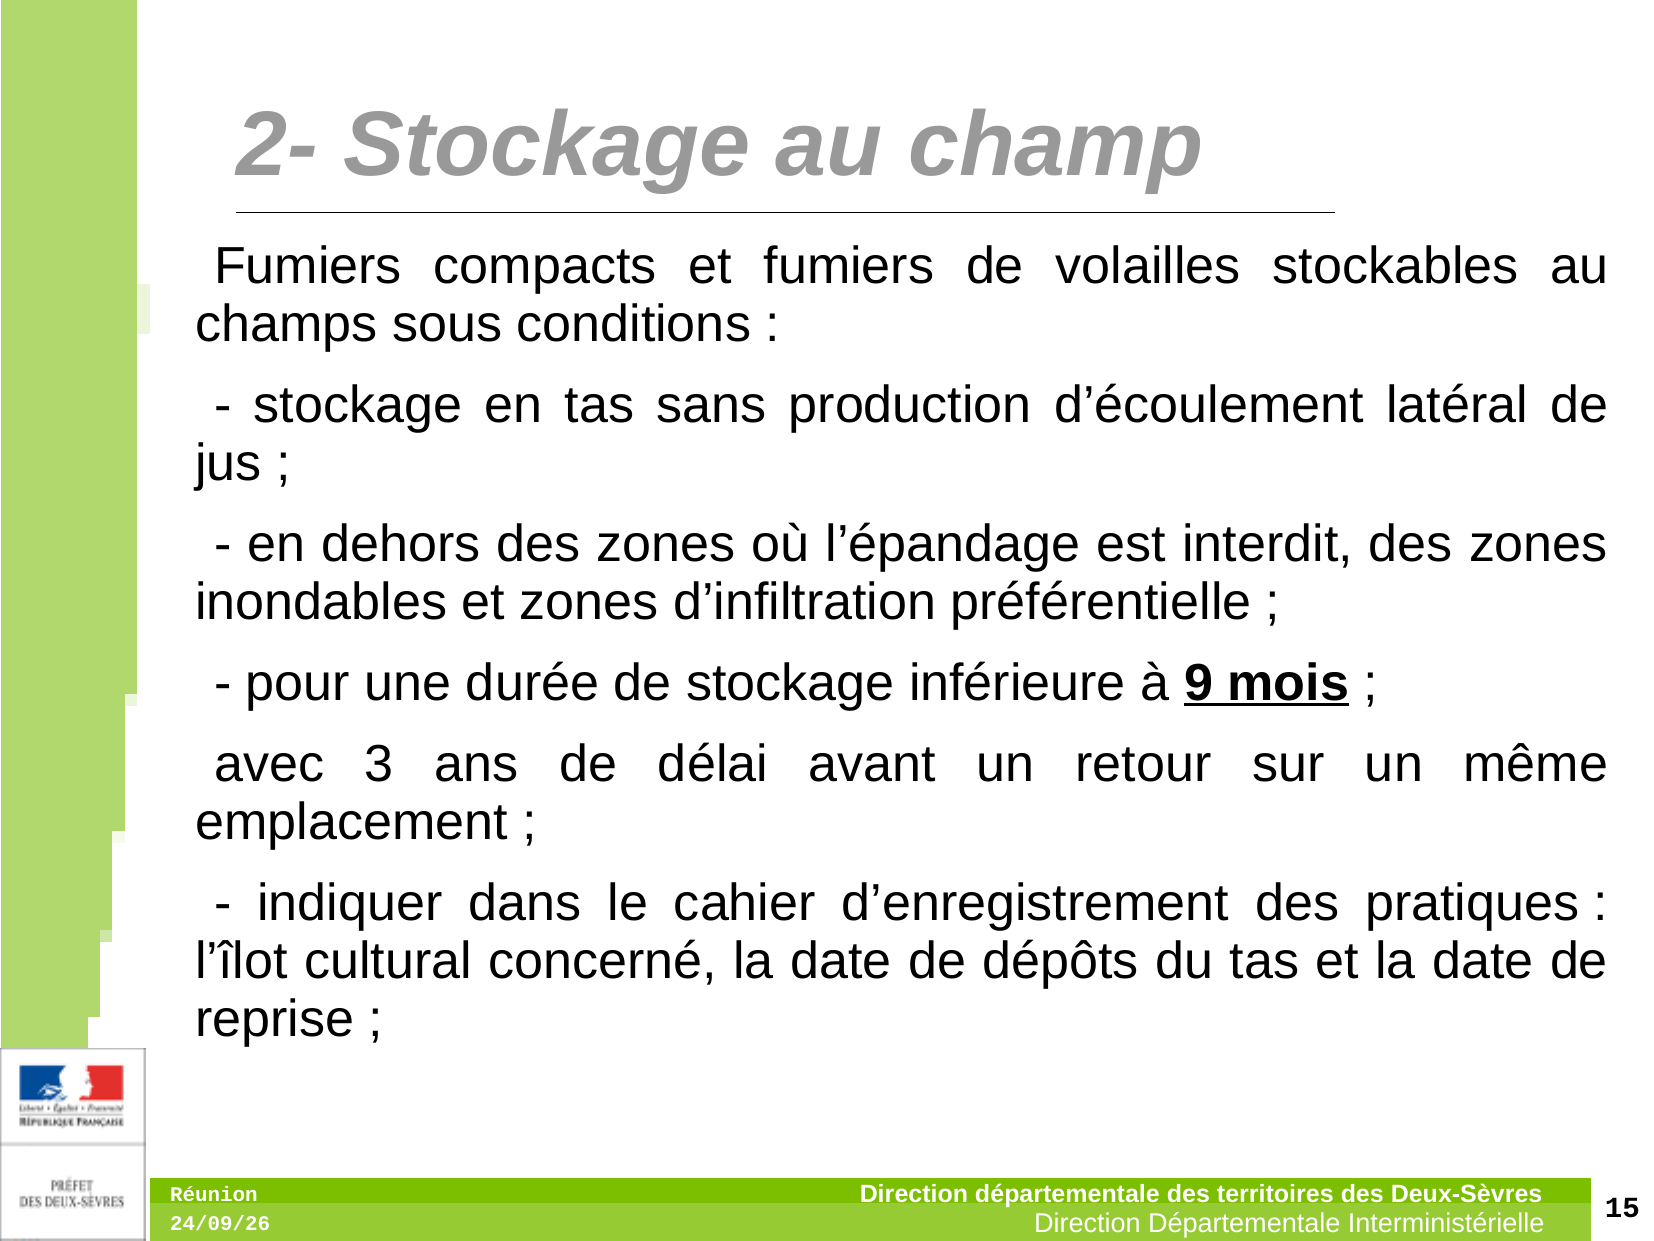

# 2- Stockage au champ
Fumiers compacts et fumiers de volailles stockables au champs sous conditions :
- stockage en tas sans production d’écoulement latéral de jus ;
- en dehors des zones où l’épandage est interdit, des zones inondables et zones d’infiltration préférentielle ;
- pour une durée de stockage inférieure à 9 mois ;
avec 3 ans de délai avant un retour sur un même emplacement ;
- indiquer dans le cahier d’enregistrement des pratiques : l’îlot cultural concerné, la date de dépôts du tas et la date de reprise ;
Réunion